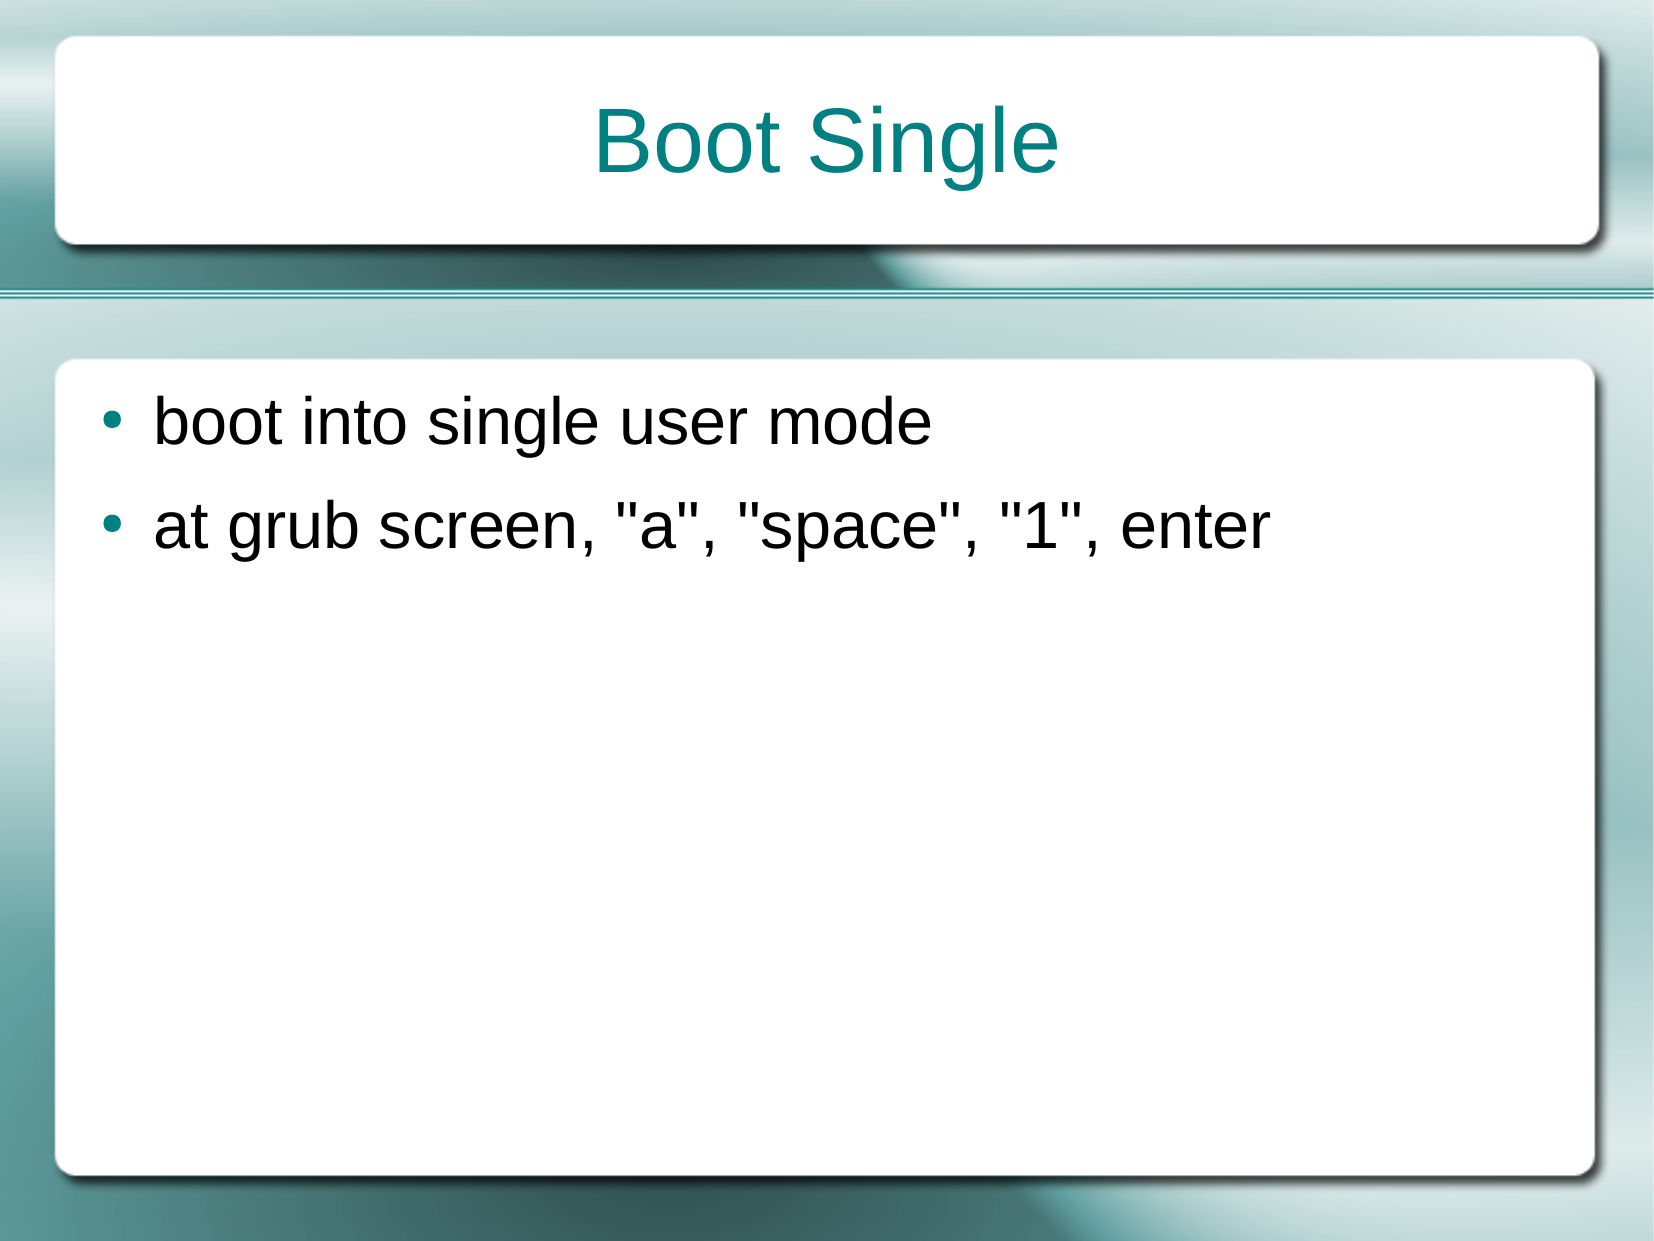

# Boot Single
boot into single user mode
at grub screen, "a", "space", "1", enter